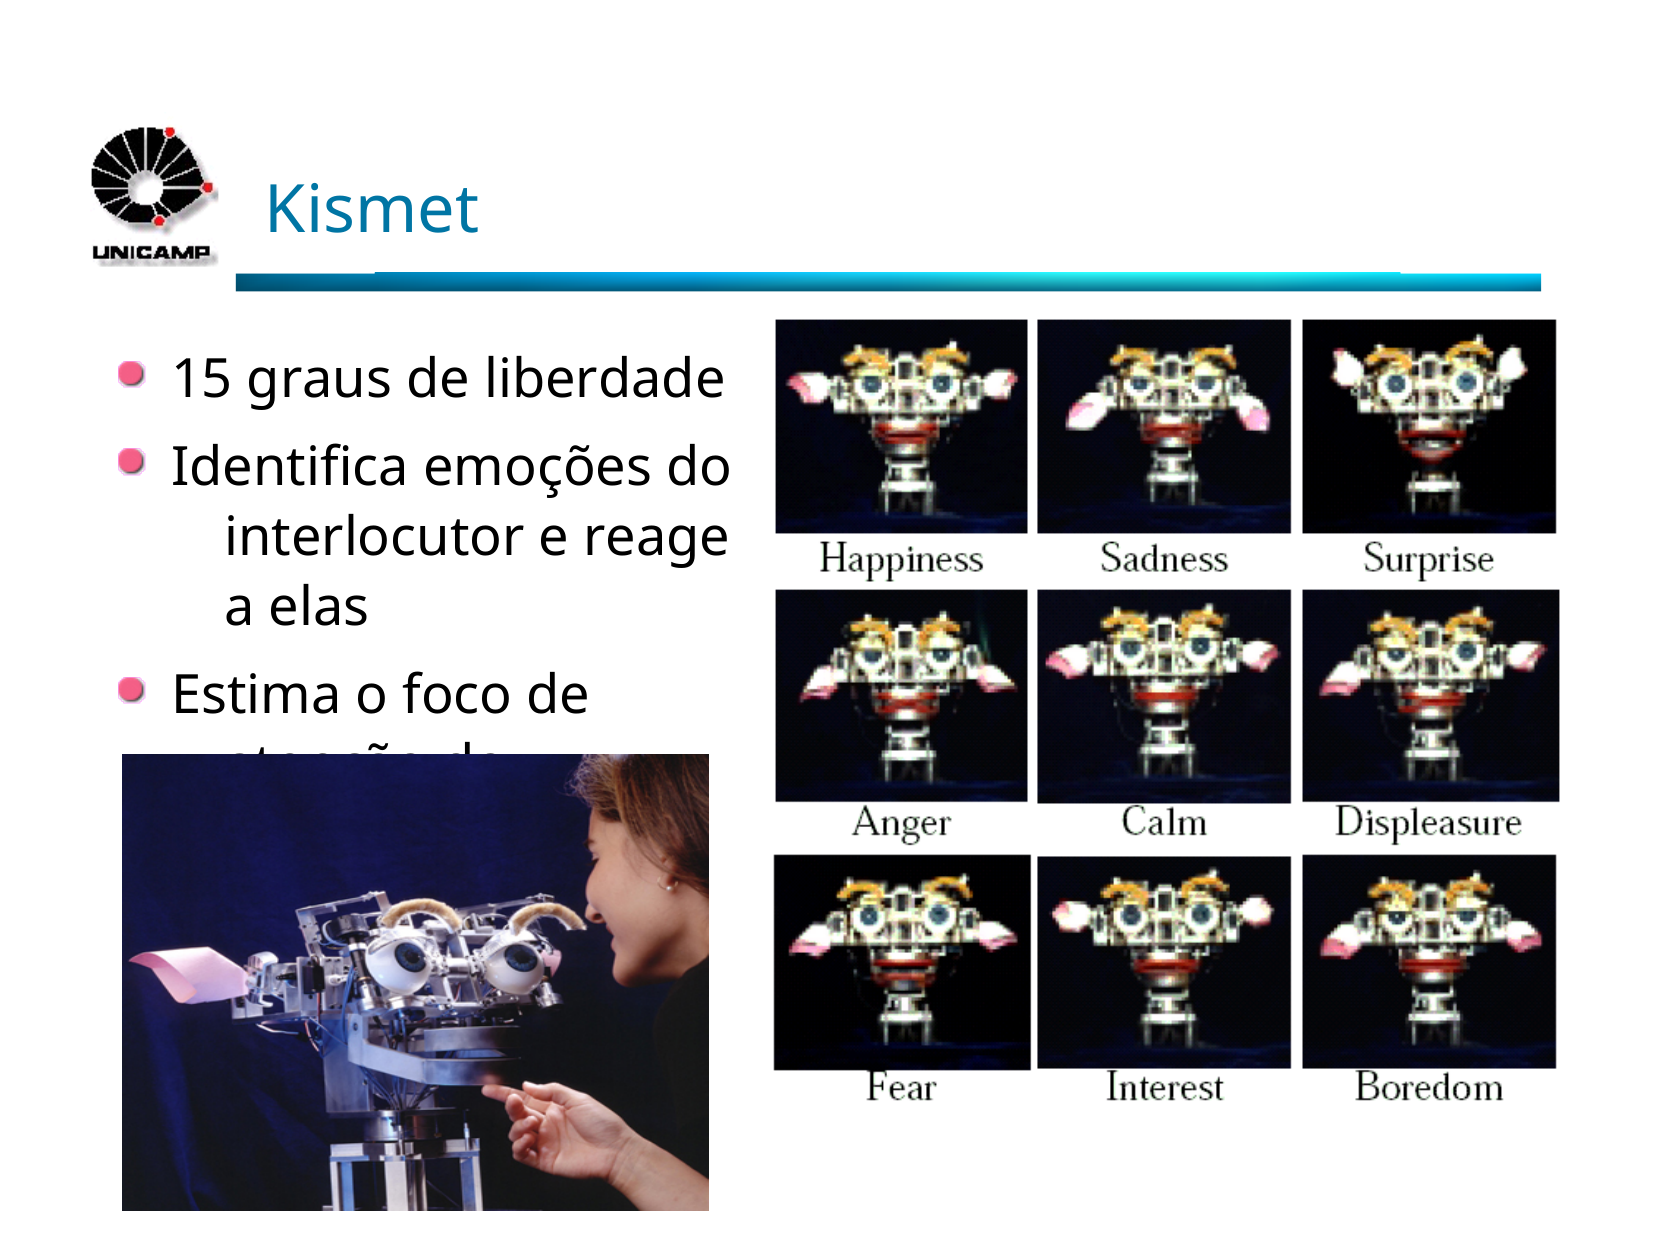

# Kismet
15 graus de liberdade
Identifica emoções do interlocutor e reage a elas
Estima o foco de atenção do interlocutor